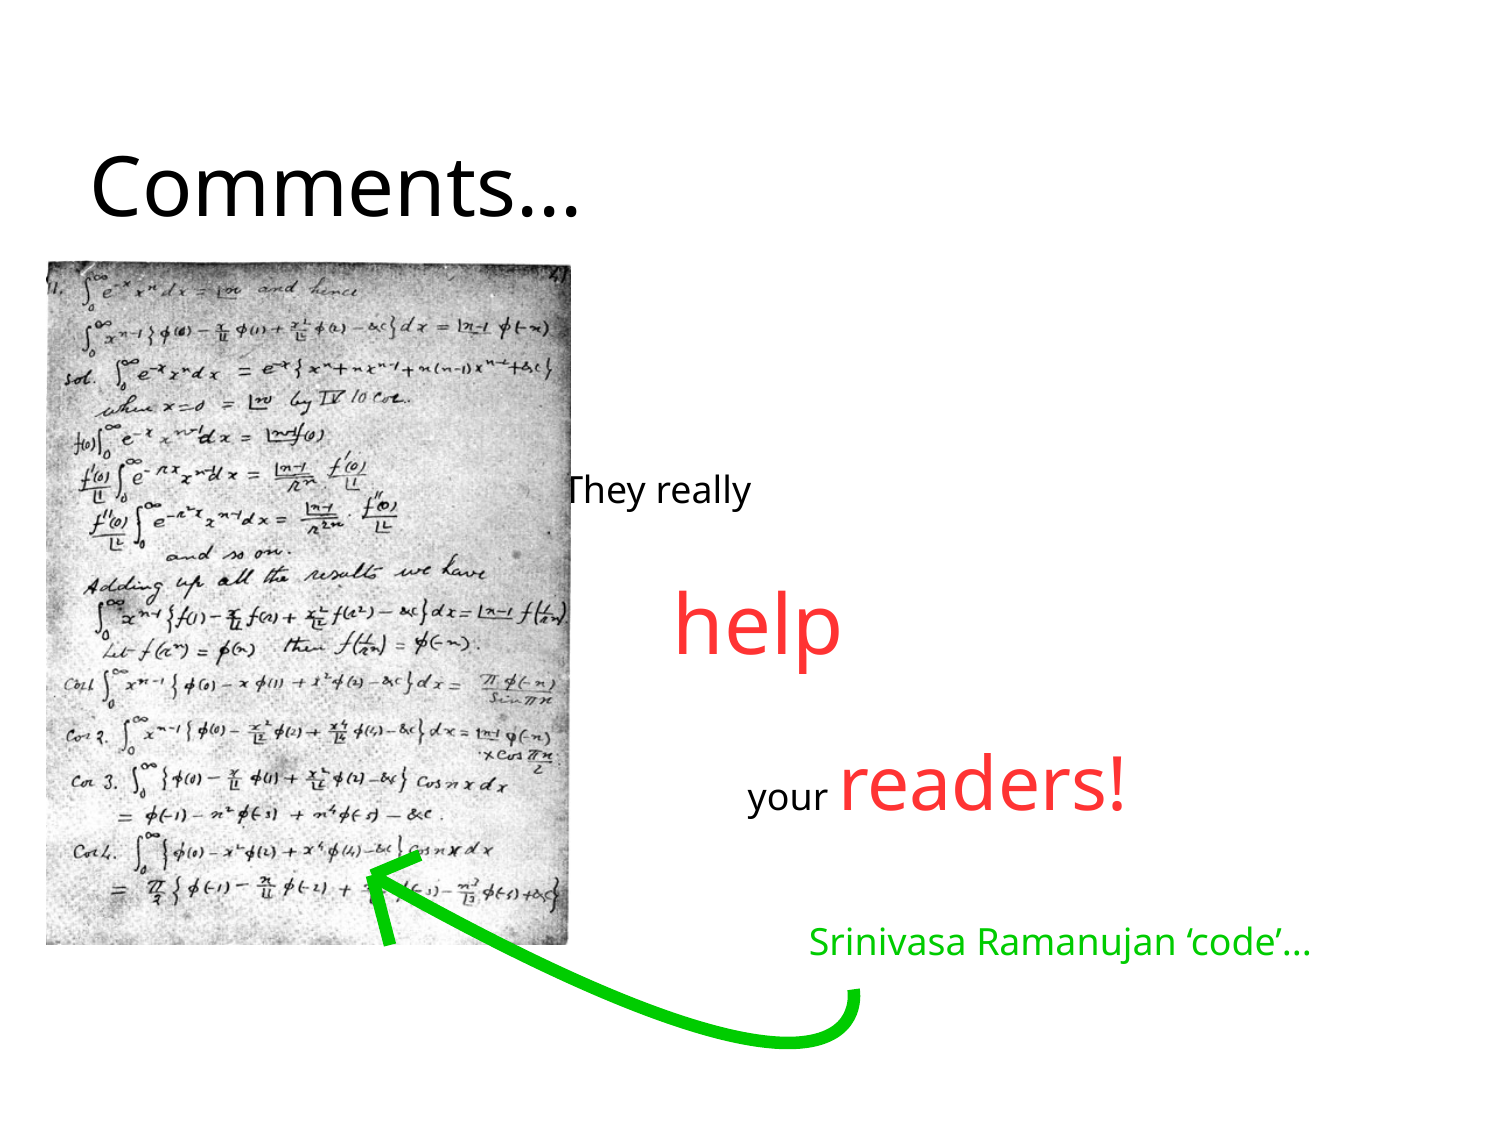

Comments...
 They really
 help
 your readers!
Srinivasa Ramanujan ‘code’...